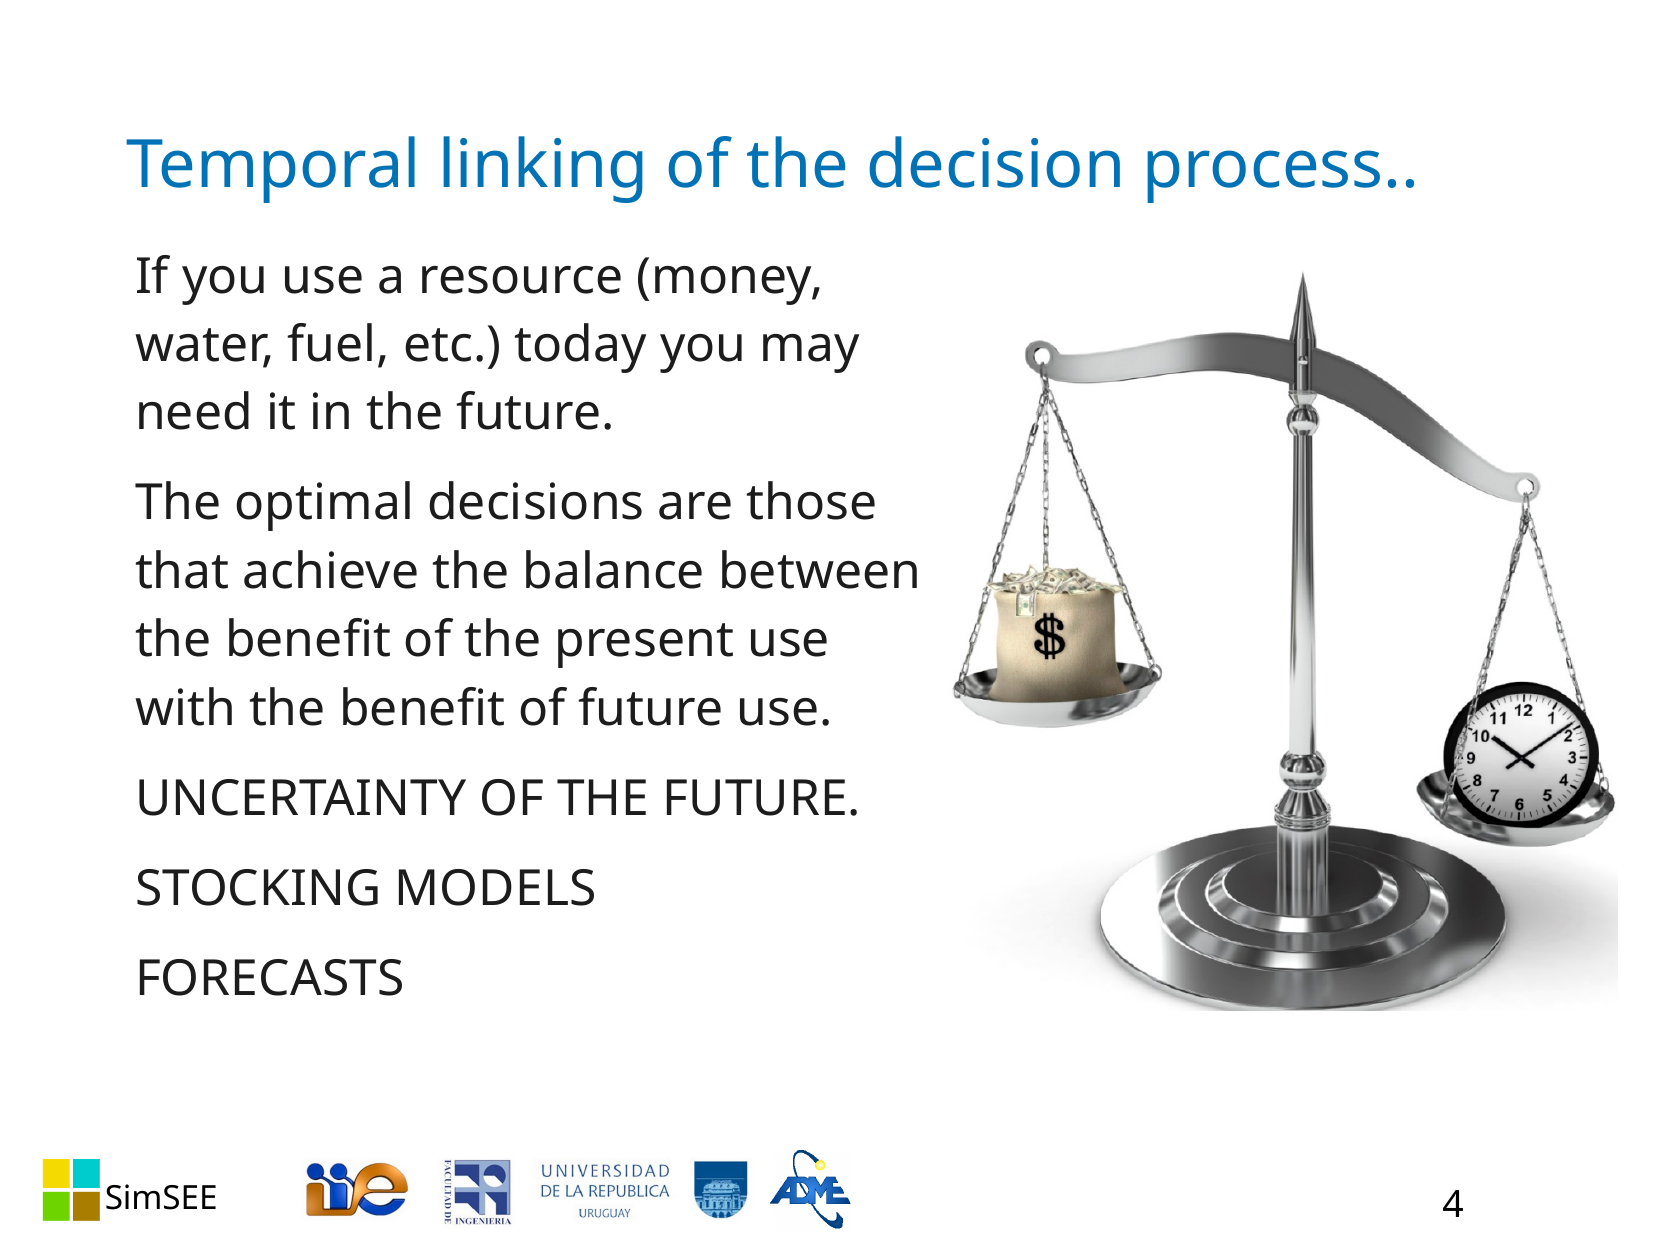

# Temporal linking of the decision process..
If you use a resource (money, water, fuel, etc.) today you may need it in the future.
The optimal decisions are those that achieve the balance between the benefit of the present use with the benefit of future use.
UNCERTAINTY OF THE FUTURE.
STOCKING MODELS
FORECASTS